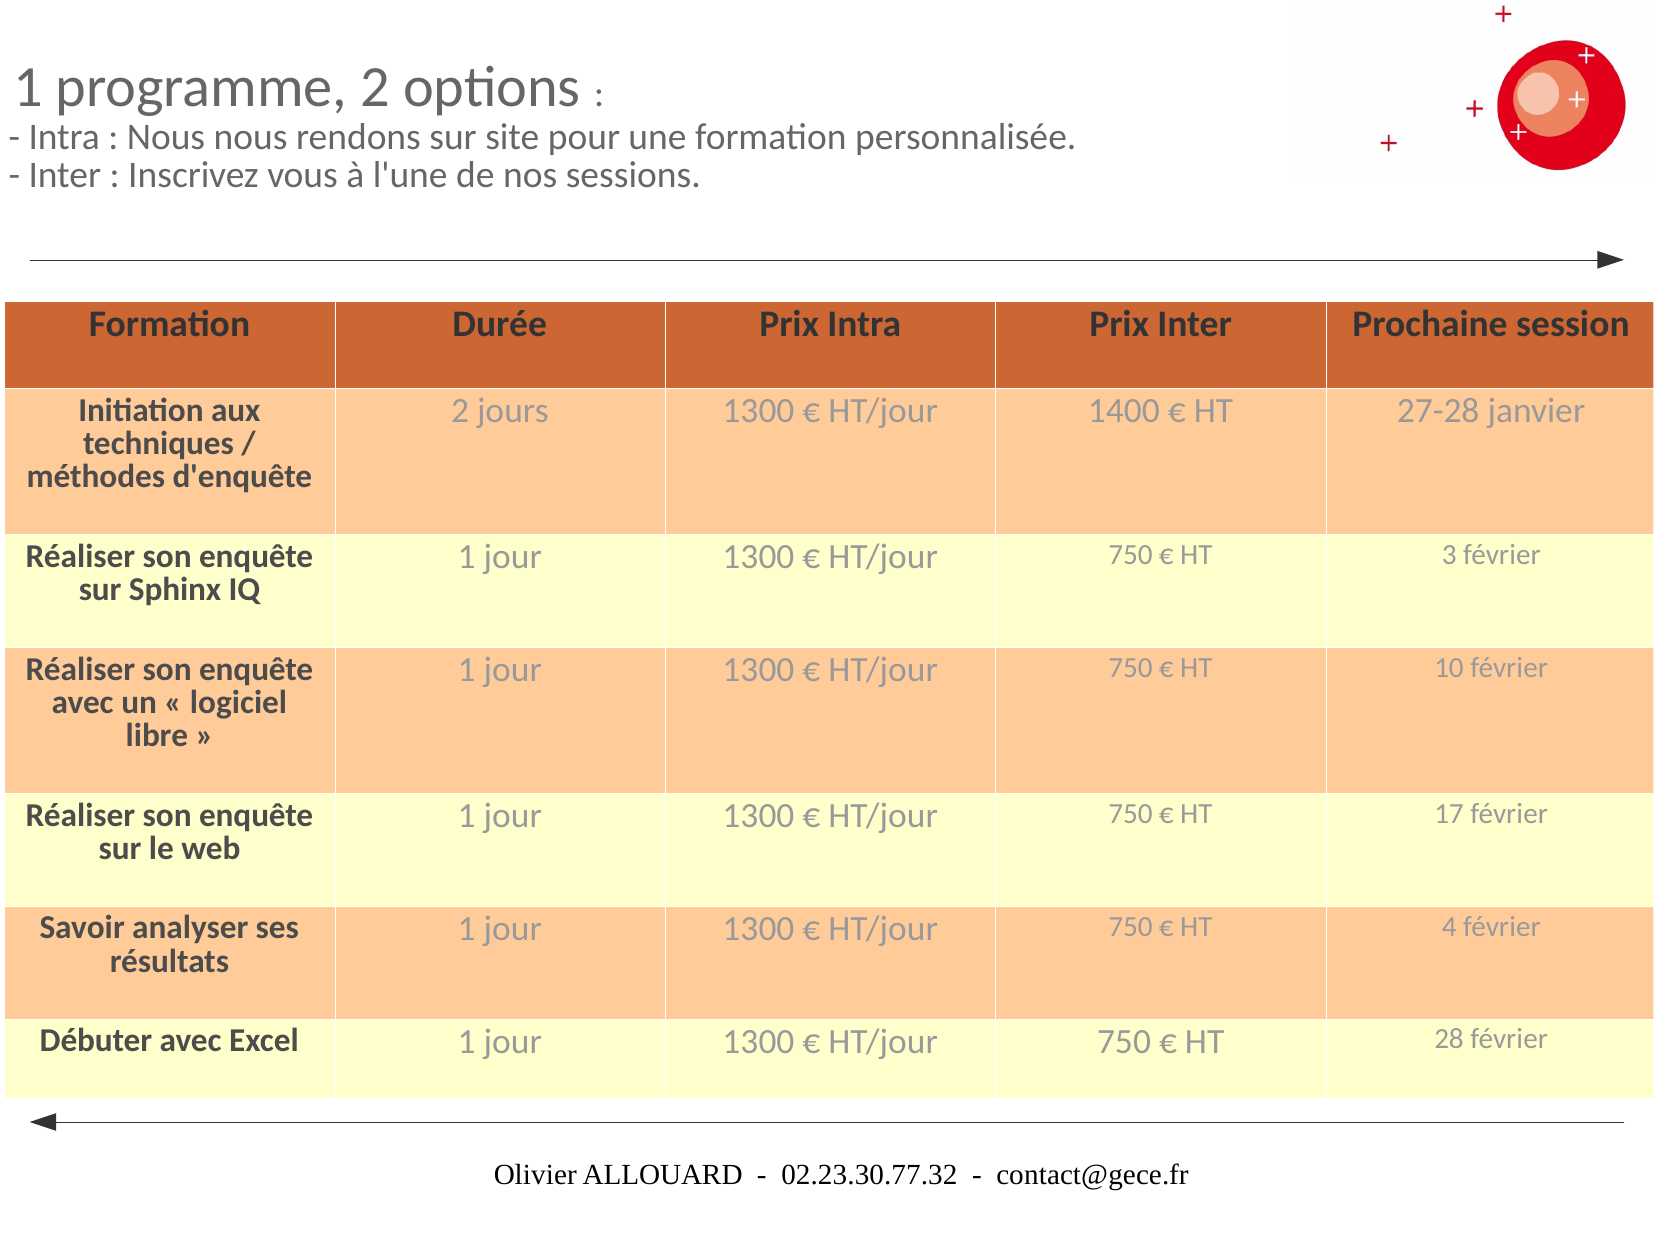

# 1 programme, 2 options : - Intra : Nous nous rendons sur site pour une formation personnalisée. - Inter : Inscrivez vous à l'une de nos sessions.
| Formation | Durée | Prix Intra | Prix Inter | Prochaine session |
| --- | --- | --- | --- | --- |
| Initiation aux techniques / méthodes d'enquête | 2 jours | 1300 € HT/jour | 1400 € HT | 27-28 janvier |
| Réaliser son enquête sur Sphinx IQ | 1 jour | 1300 € HT/jour | 750 € HT | 3 février |
| Réaliser son enquête avec un « logiciel libre » | 1 jour | 1300 € HT/jour | 750 € HT | 10 février |
| Réaliser son enquête sur le web | 1 jour | 1300 € HT/jour | 750 € HT | 17 février |
| Savoir analyser ses résultats | 1 jour | 1300 € HT/jour | 750 € HT | 4 février |
| Débuter avec Excel | 1 jour | 1300 € HT/jour | 750 € HT | 28 février |
Olivier ALLOUARD - 02.23.30.77.32 - contact@gece.fr